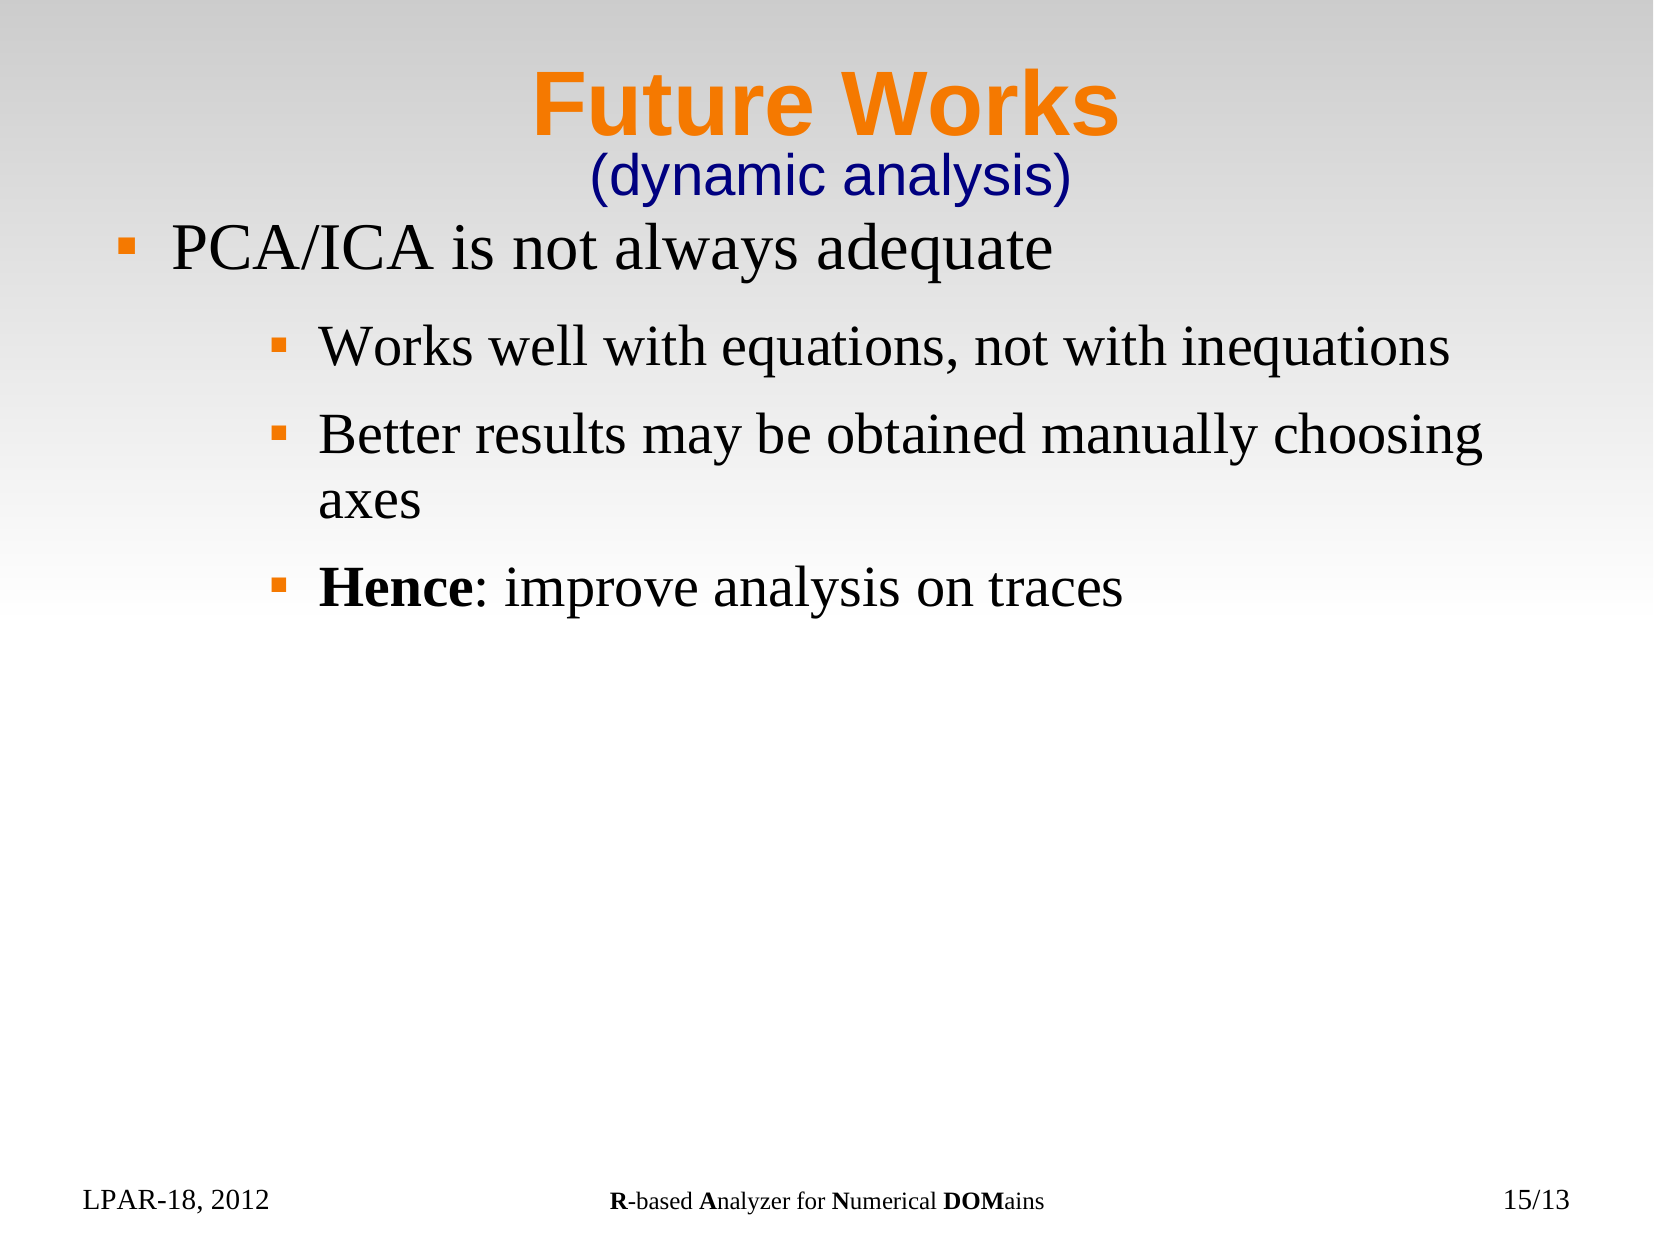

# Future Works
(dynamic analysis)
PCA/ICA is not always adequate
Works well with equations, not with inequations
Better results may be obtained manually choosing axes
Hence: improve analysis on traces
LPAR-18, 2012
15